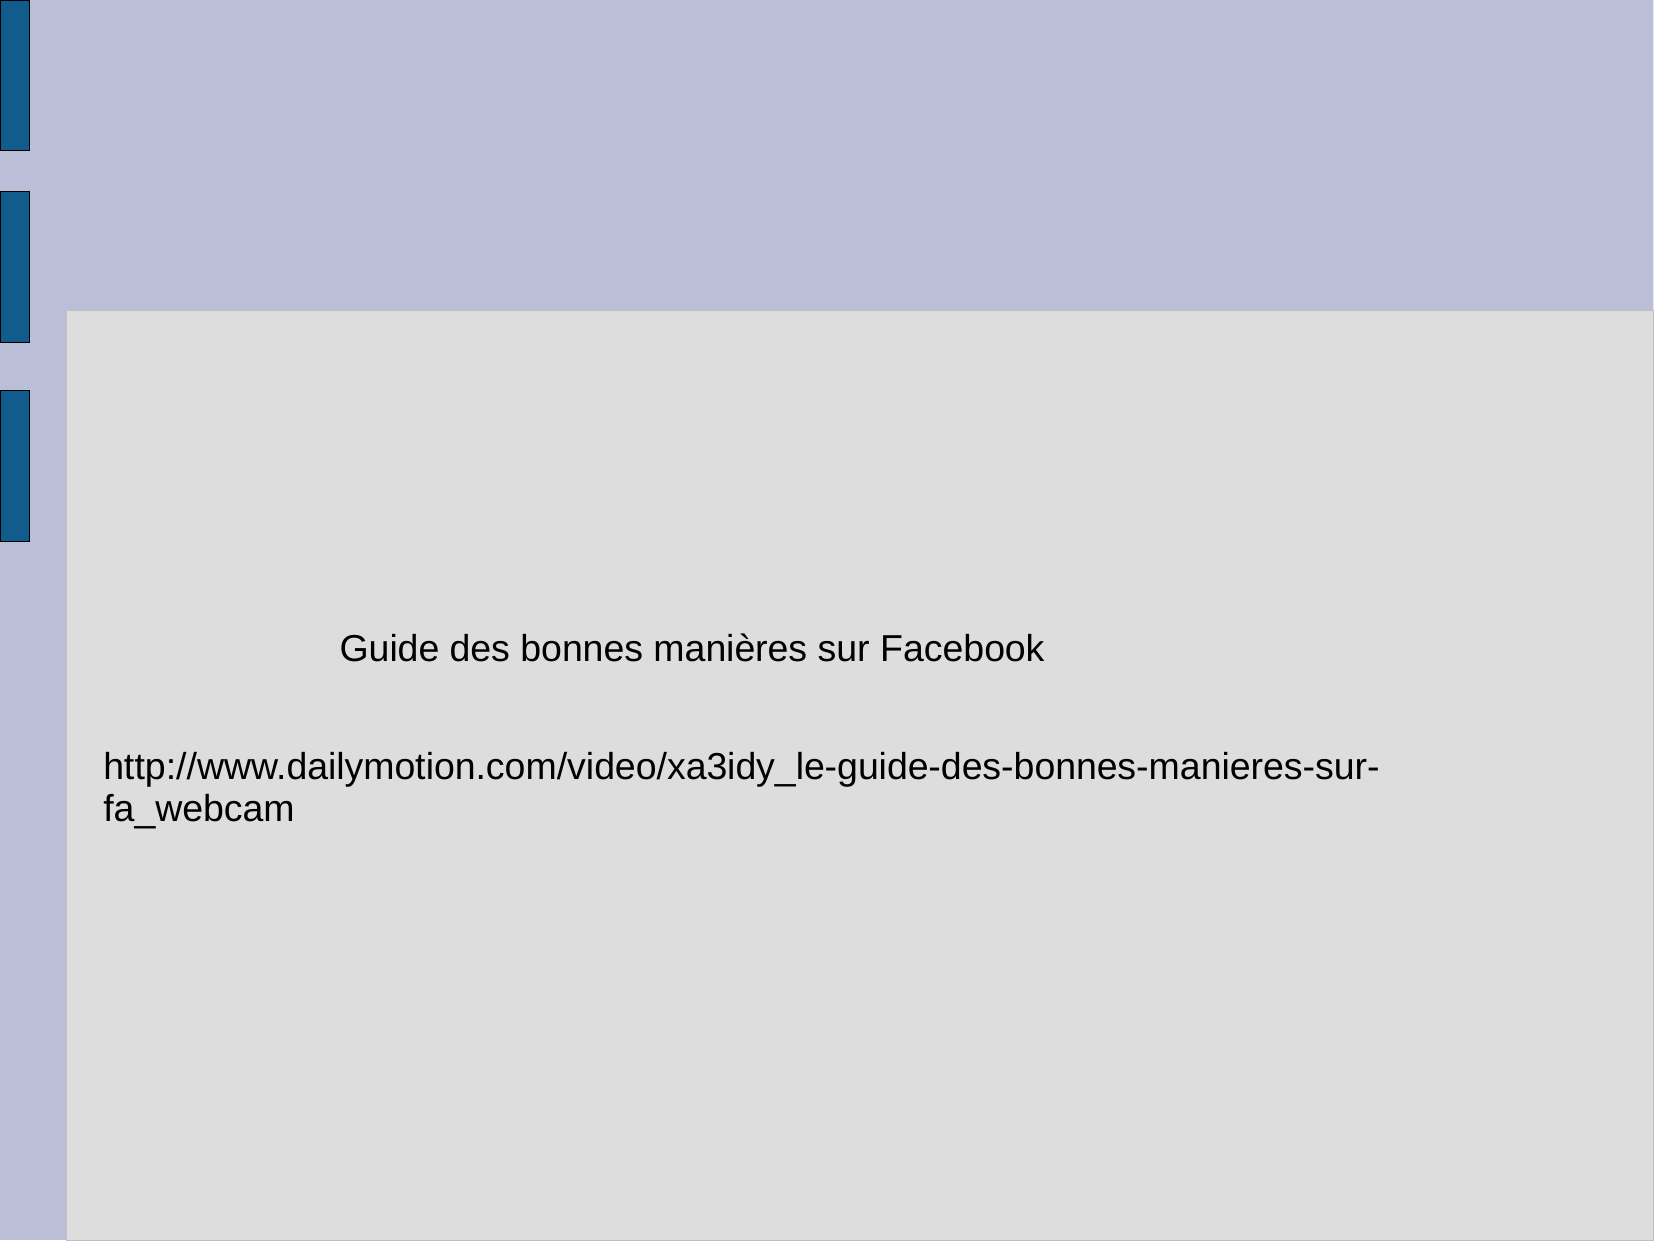

Guide des bonnes manières sur Facebook
http://www.dailymotion.com/video/xa3idy_le-guide-des-bonnes-manieres-sur-fa_webcam